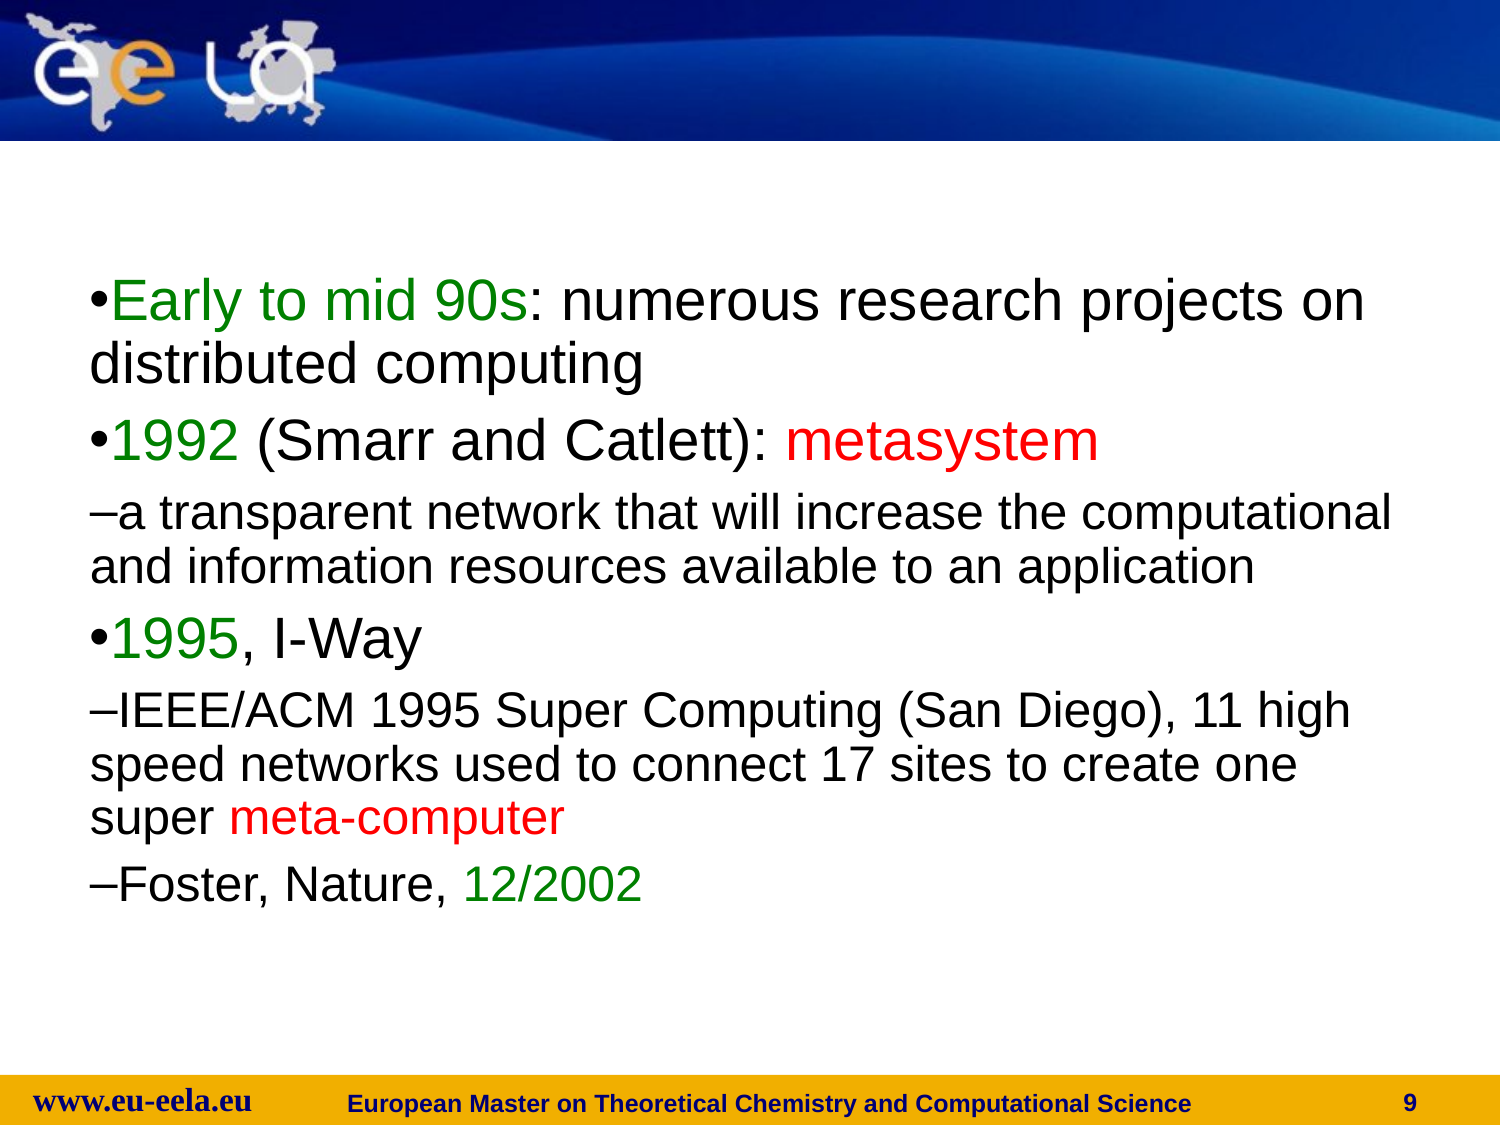

Early to mid 90s: numerous research projects on distributed computing
1992 (Smarr and Catlett): metasystem
a transparent network that will increase the computational and information resources available to an application
1995, I-Way
IEEE/ACM 1995 Super Computing (San Diego), 11 high speed networks used to connect 17 sites to create one super meta-computer
Foster, Nature, 12/2002
European Master on Theoretical Chemistry and Computational Science